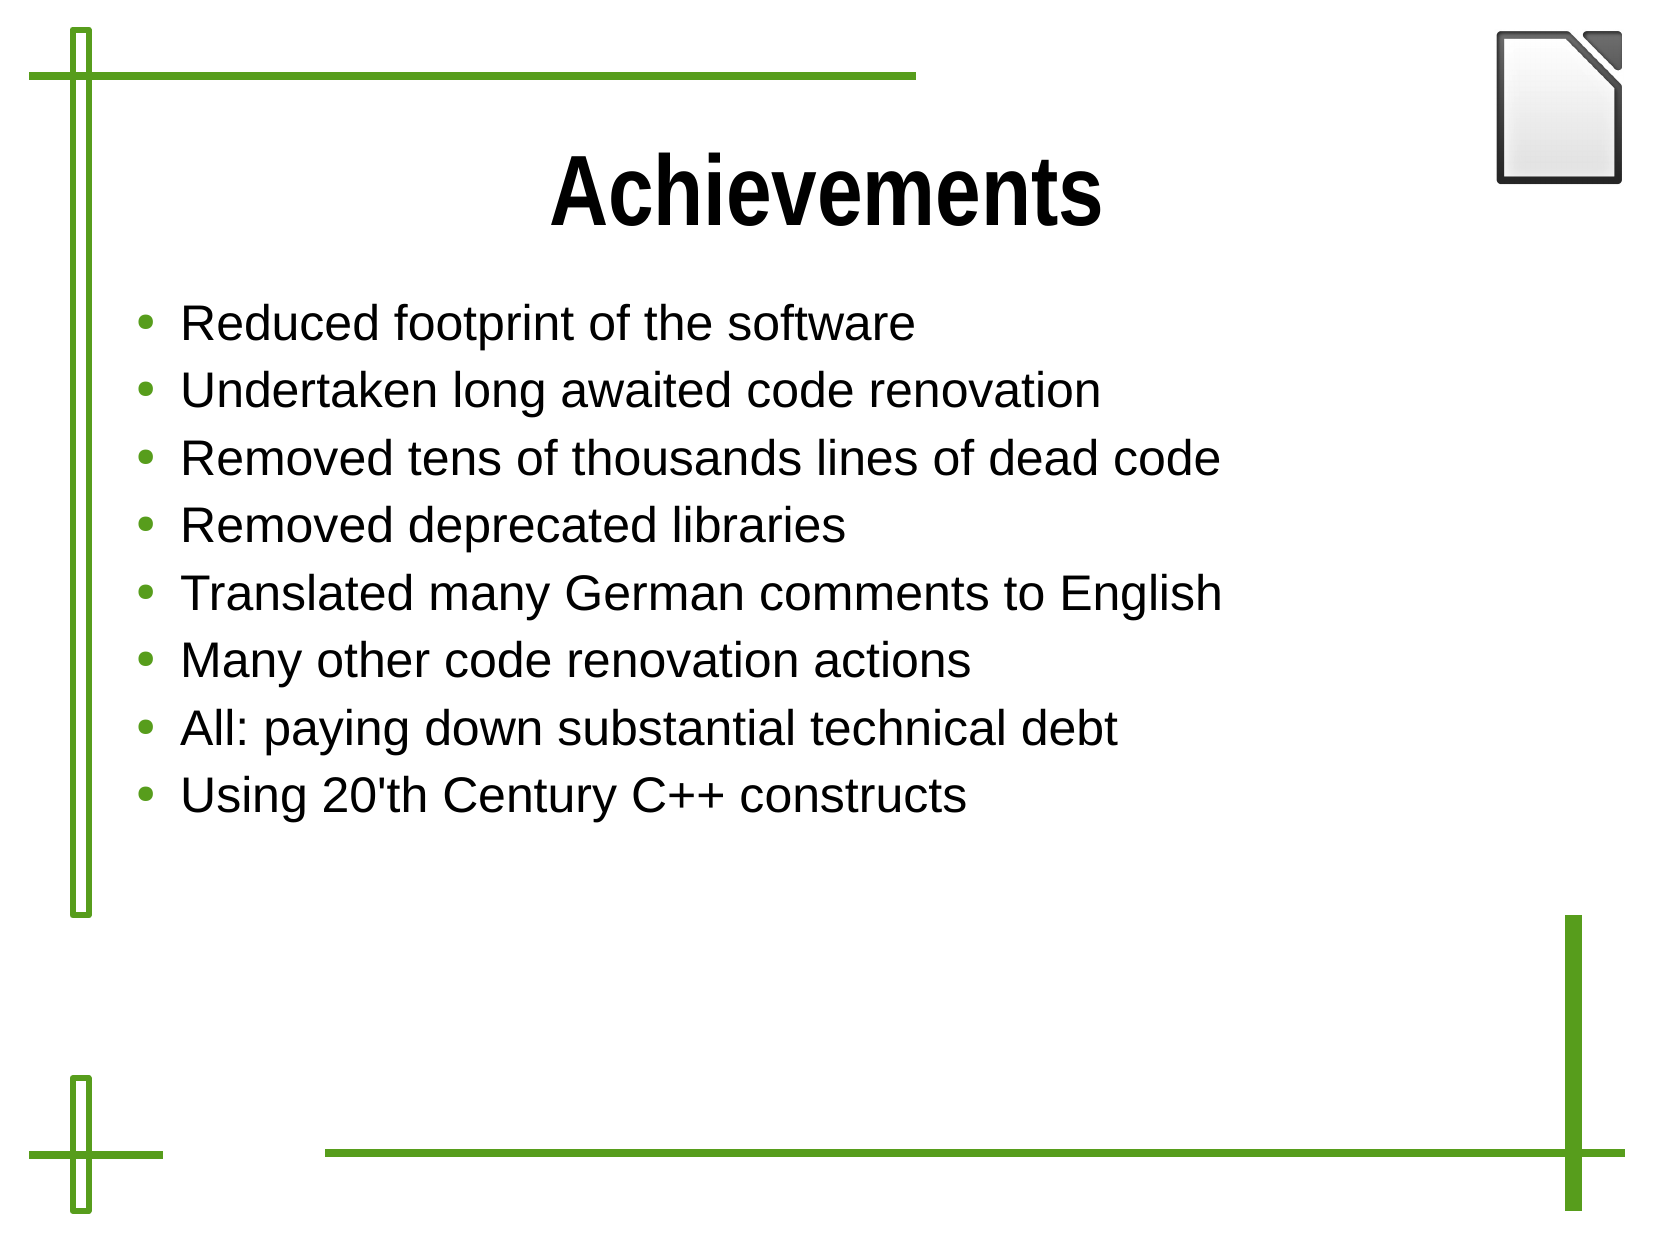

# Achievements
Reduced footprint of the software
Undertaken long awaited code renovation
Removed tens of thousands lines of dead code
Removed deprecated libraries
Translated many German comments to English
Many other code renovation actions
All: paying down substantial technical debt
Using 20'th Century C++ constructs